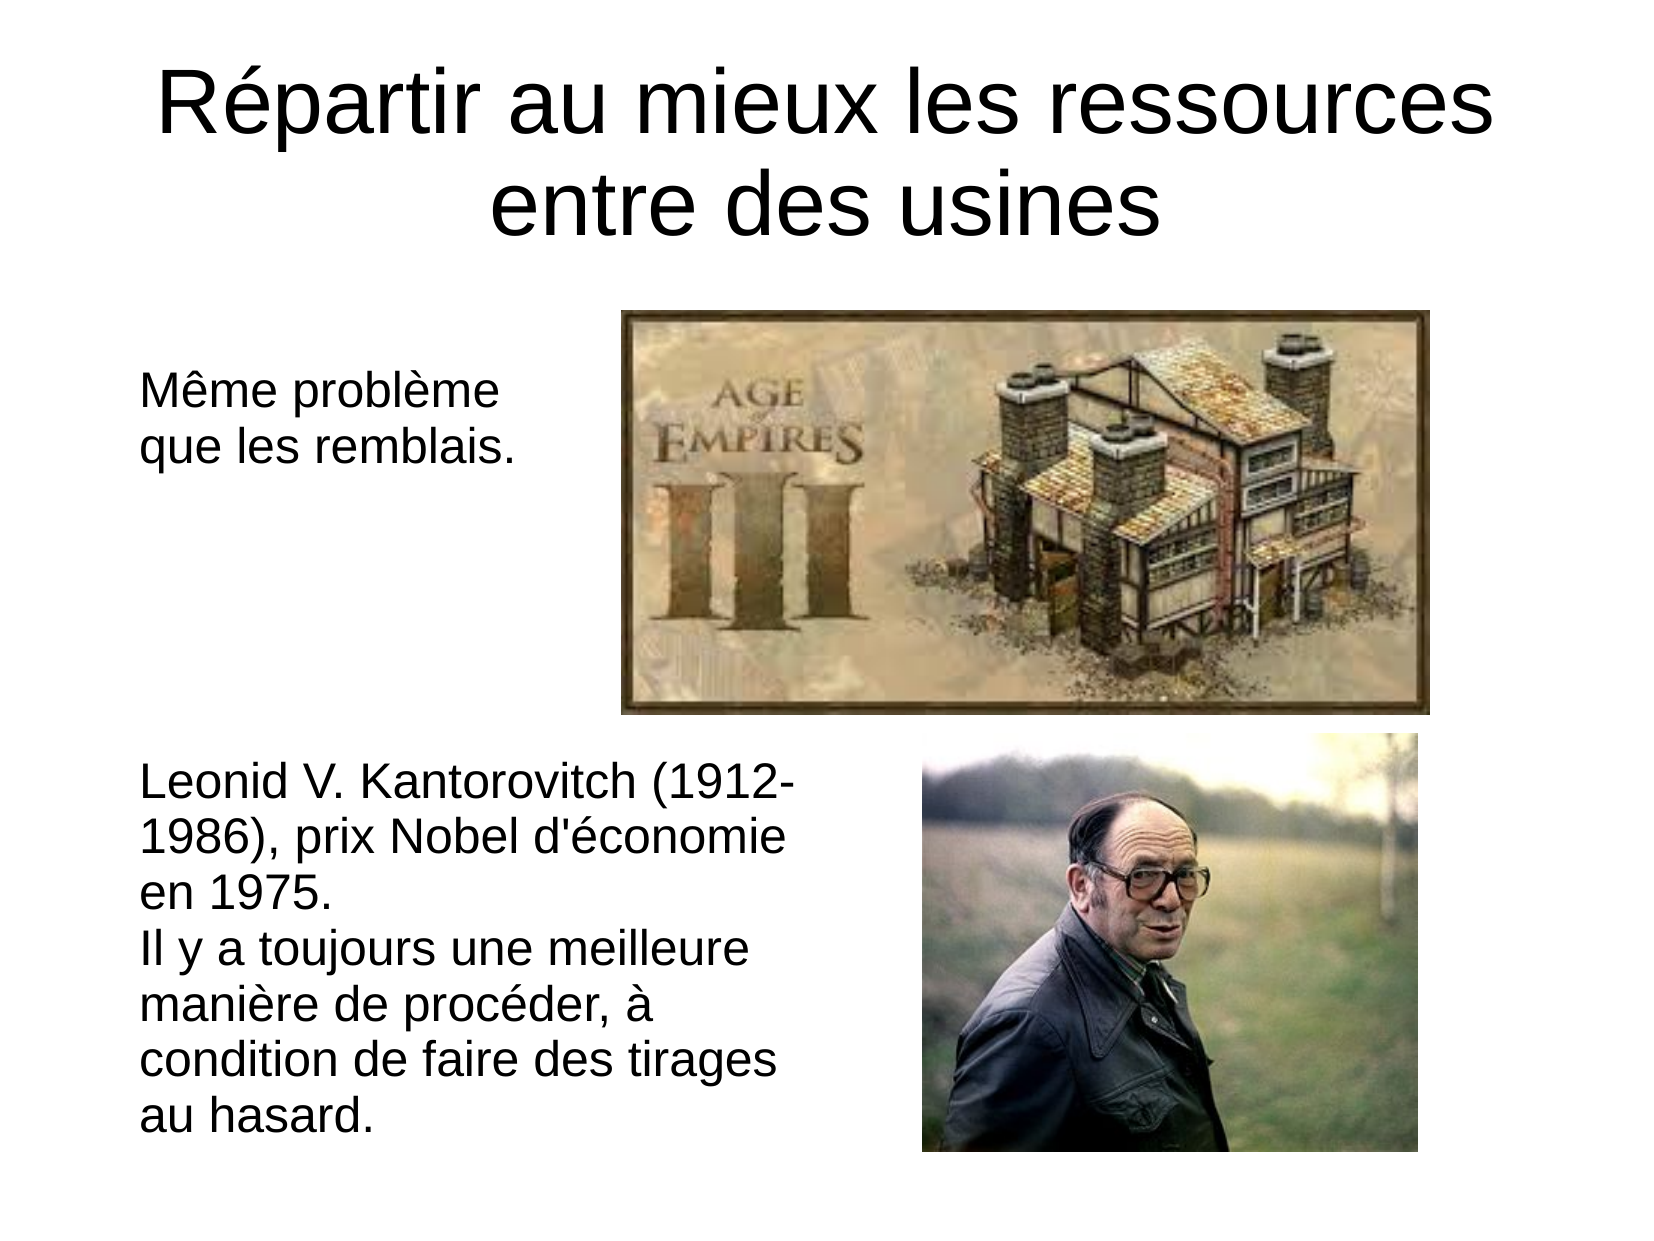

# Répartir au mieux les ressources entre des usines
Même problème
que les remblais.
Leonid V. Kantorovitch (1912-1986), prix Nobel d'économie en 1975.
Il y a toujours une meilleure manière de procéder, à condition de faire des tirages au hasard.